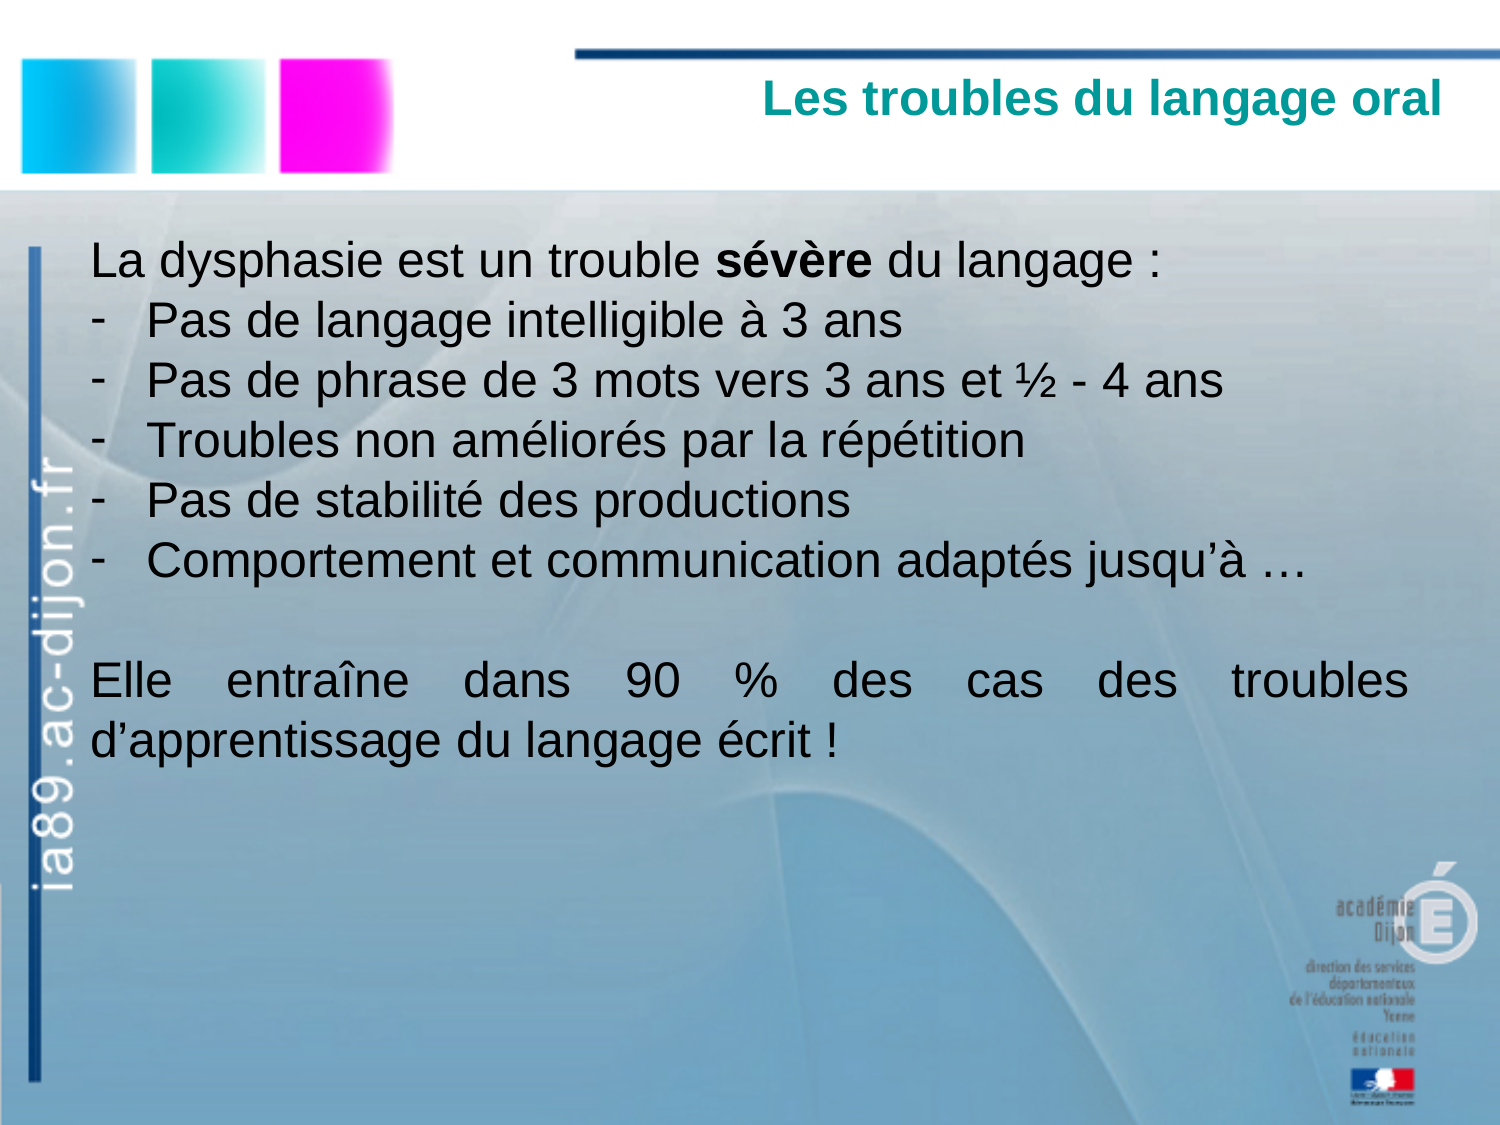

# Les troubles du langage oral
La dysphasie est un trouble sévère du langage :
Pas de langage intelligible à 3 ans
Pas de phrase de 3 mots vers 3 ans et ½ - 4 ans
Troubles non améliorés par la répétition
Pas de stabilité des productions
Comportement et communication adaptés jusqu’à …
Elle entraîne dans 90 % des cas des troubles d’apprentissage du langage écrit !